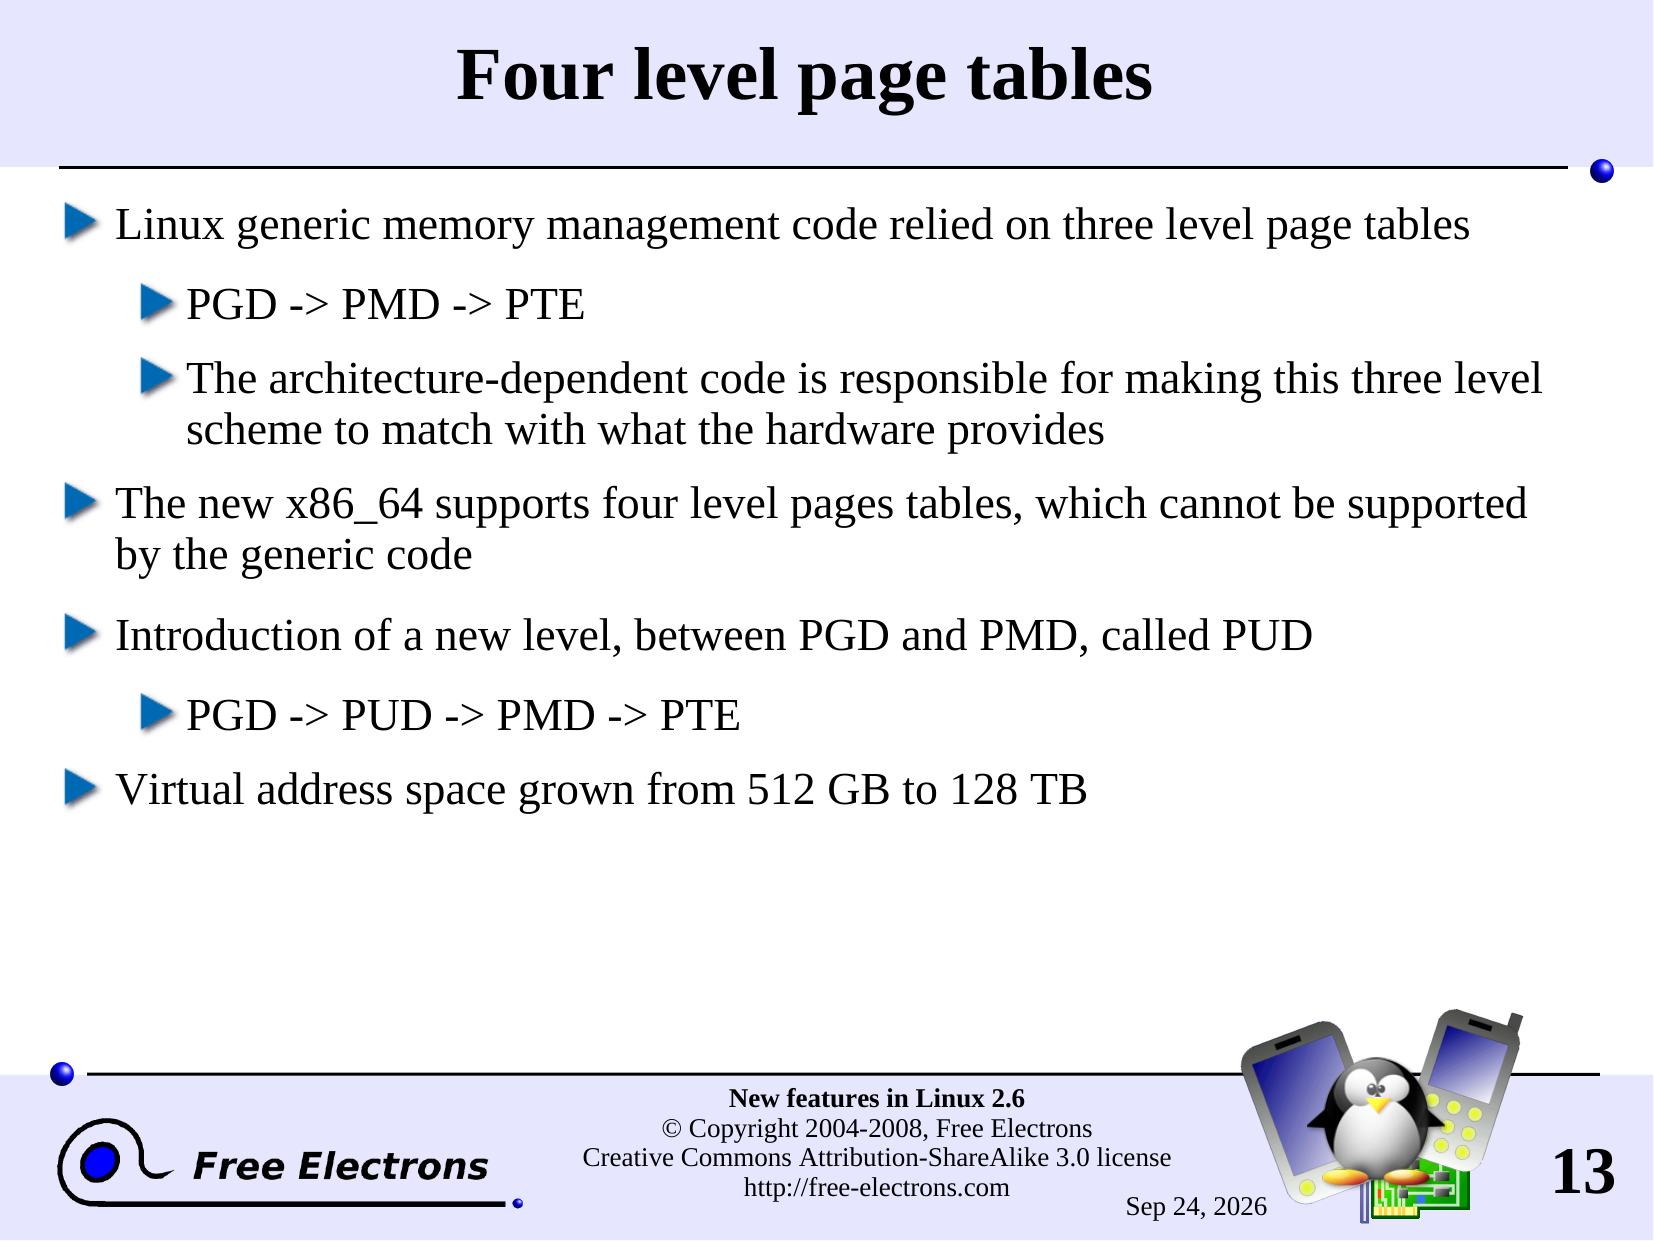

# Four level page tables
Linux generic memory management code relied on three level page tables
PGD -> PMD -> PTE
The architecture-dependent code is responsible for making this three level scheme to match with what the hardware provides
The new x86_64 supports four level pages tables, which cannot be supported by the generic code
Introduction of a new level, between PGD and PMD, called PUD
PGD -> PUD -> PMD -> PTE
Virtual address space grown from 512 GB to 128 TB